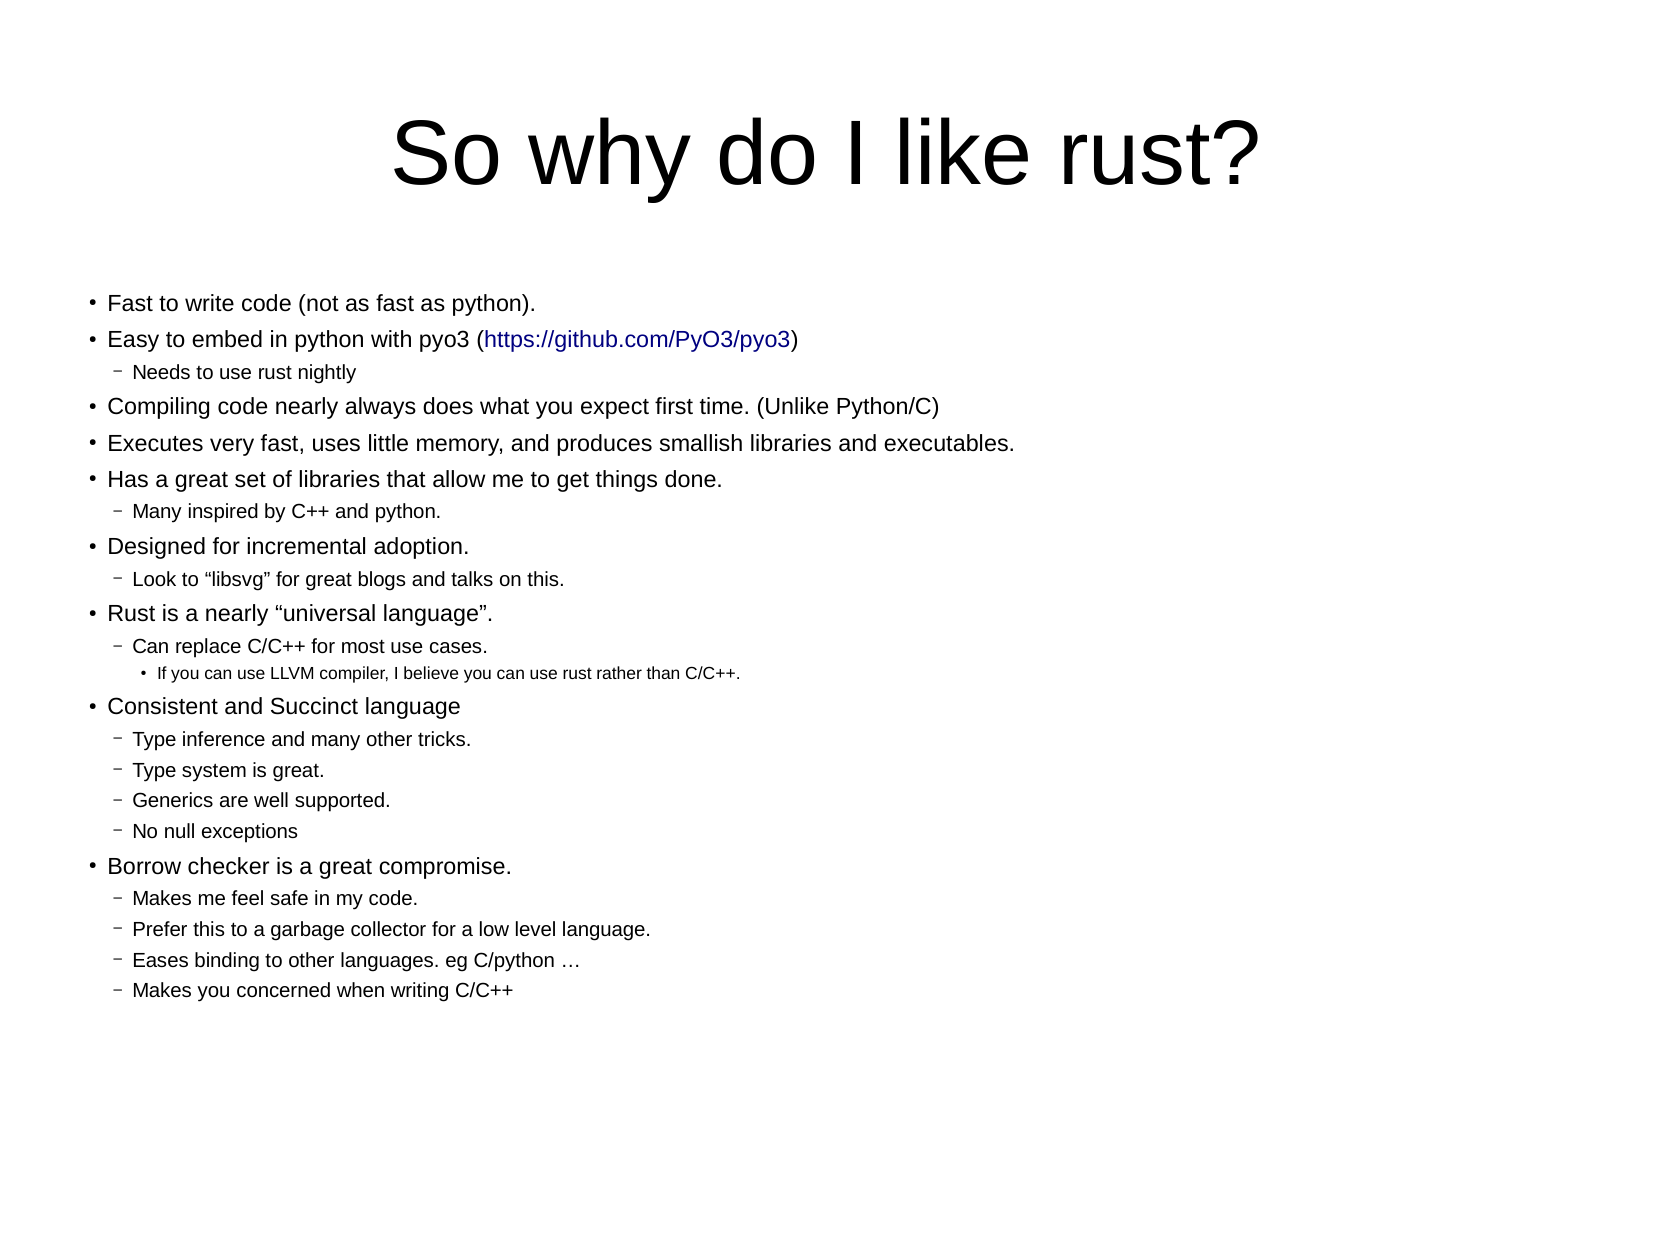

# So why do I like rust?
Fast to write code (not as fast as python).
Easy to embed in python with pyo3 (https://github.com/PyO3/pyo3)
Needs to use rust nightly
Compiling code nearly always does what you expect first time. (Unlike Python/C)
Executes very fast, uses little memory, and produces smallish libraries and executables.
Has a great set of libraries that allow me to get things done.
Many inspired by C++ and python.
Designed for incremental adoption.
Look to “libsvg” for great blogs and talks on this.
Rust is a nearly “universal language”.
Can replace C/C++ for most use cases.
If you can use LLVM compiler, I believe you can use rust rather than C/C++.
Consistent and Succinct language
Type inference and many other tricks.
Type system is great.
Generics are well supported.
No null exceptions
Borrow checker is a great compromise.
Makes me feel safe in my code.
Prefer this to a garbage collector for a low level language.
Eases binding to other languages. eg C/python …
Makes you concerned when writing C/C++